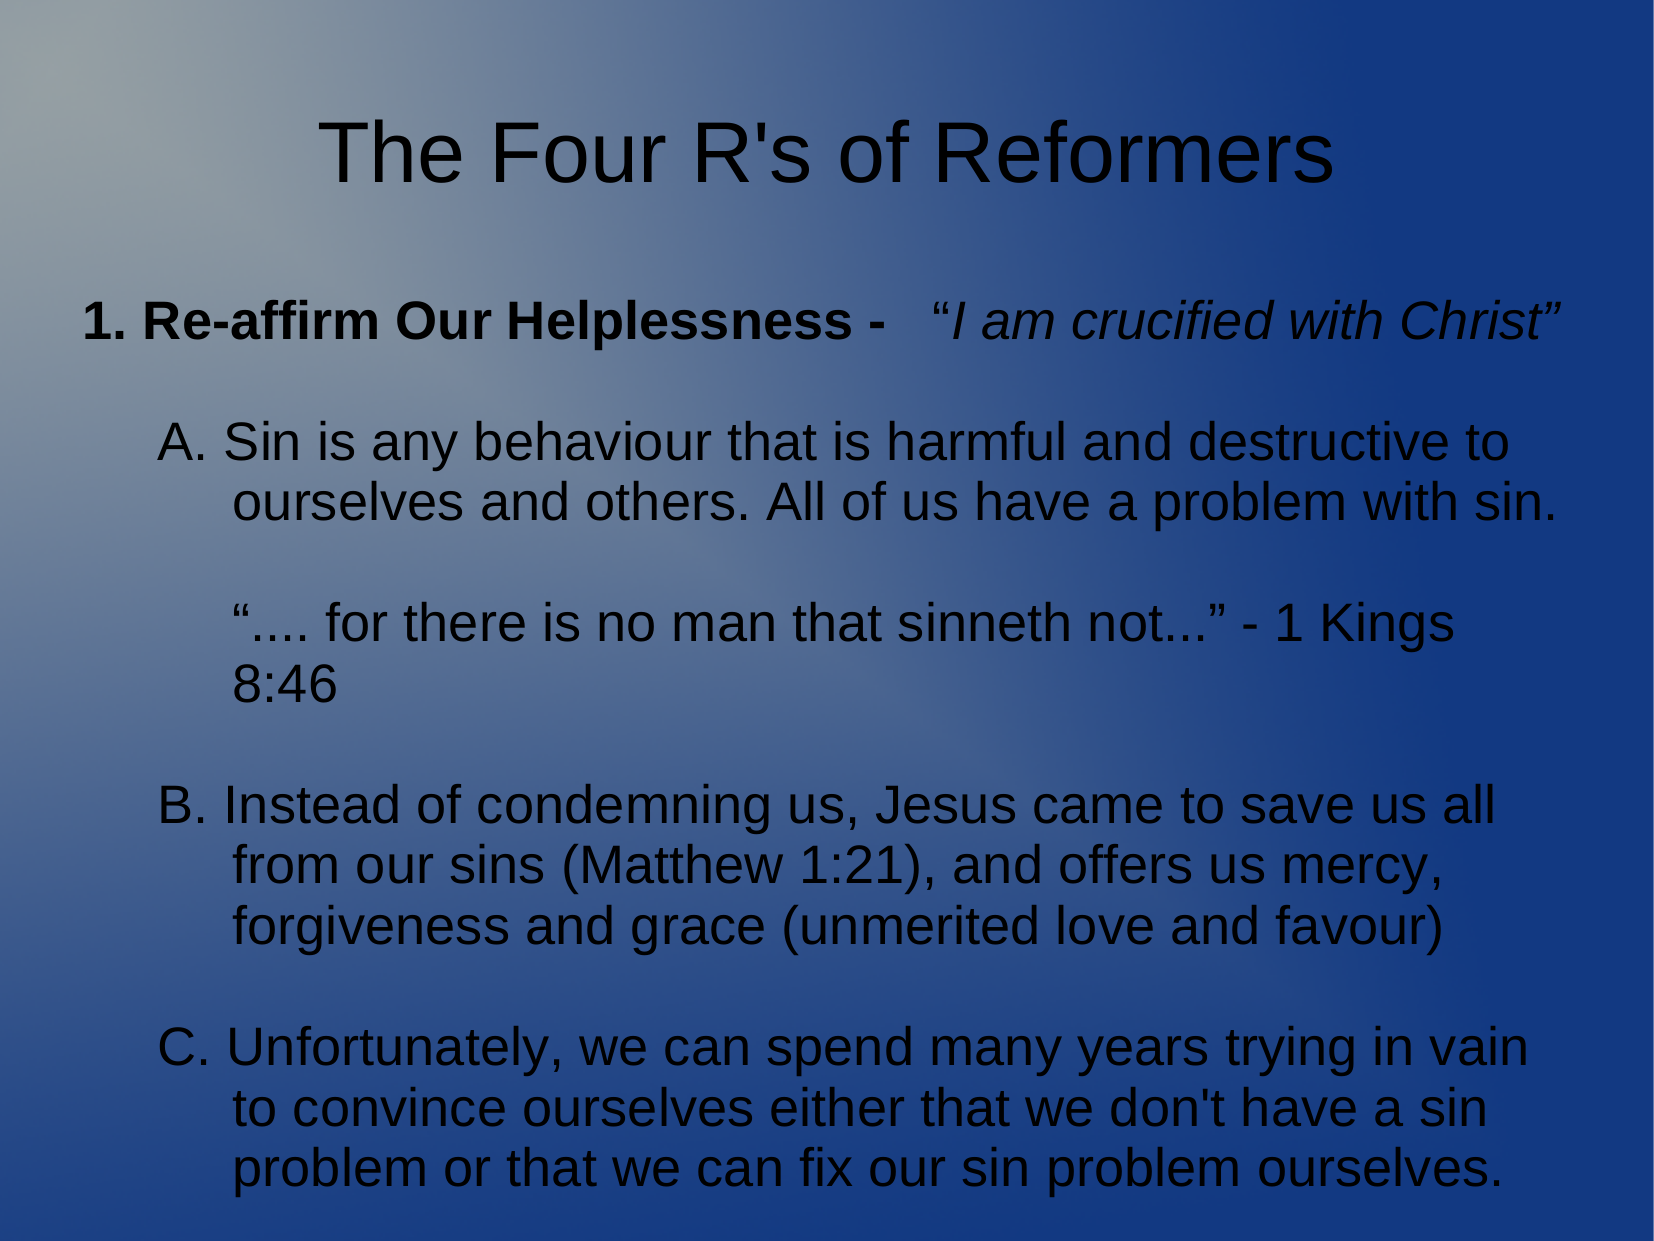

# The Four R's of Reformers
1. Re-affirm Our Helplessness - “I am crucified with Christ”
	A. Sin is any behaviour that is harmful and destructive to 		ourselves and others. All of us have a problem with sin.
		“.... for there is no man that sinneth not...” - 1 Kings 			8:46
	B. Instead of condemning us, Jesus came to save us all 		from our sins (Matthew 1:21), and offers us mercy, 			forgiveness and grace (unmerited love and favour)
	C. Unfortunately, we can spend many years trying in vain 		to convince ourselves either that we don't have a sin 			problem or that we can fix our sin problem ourselves.